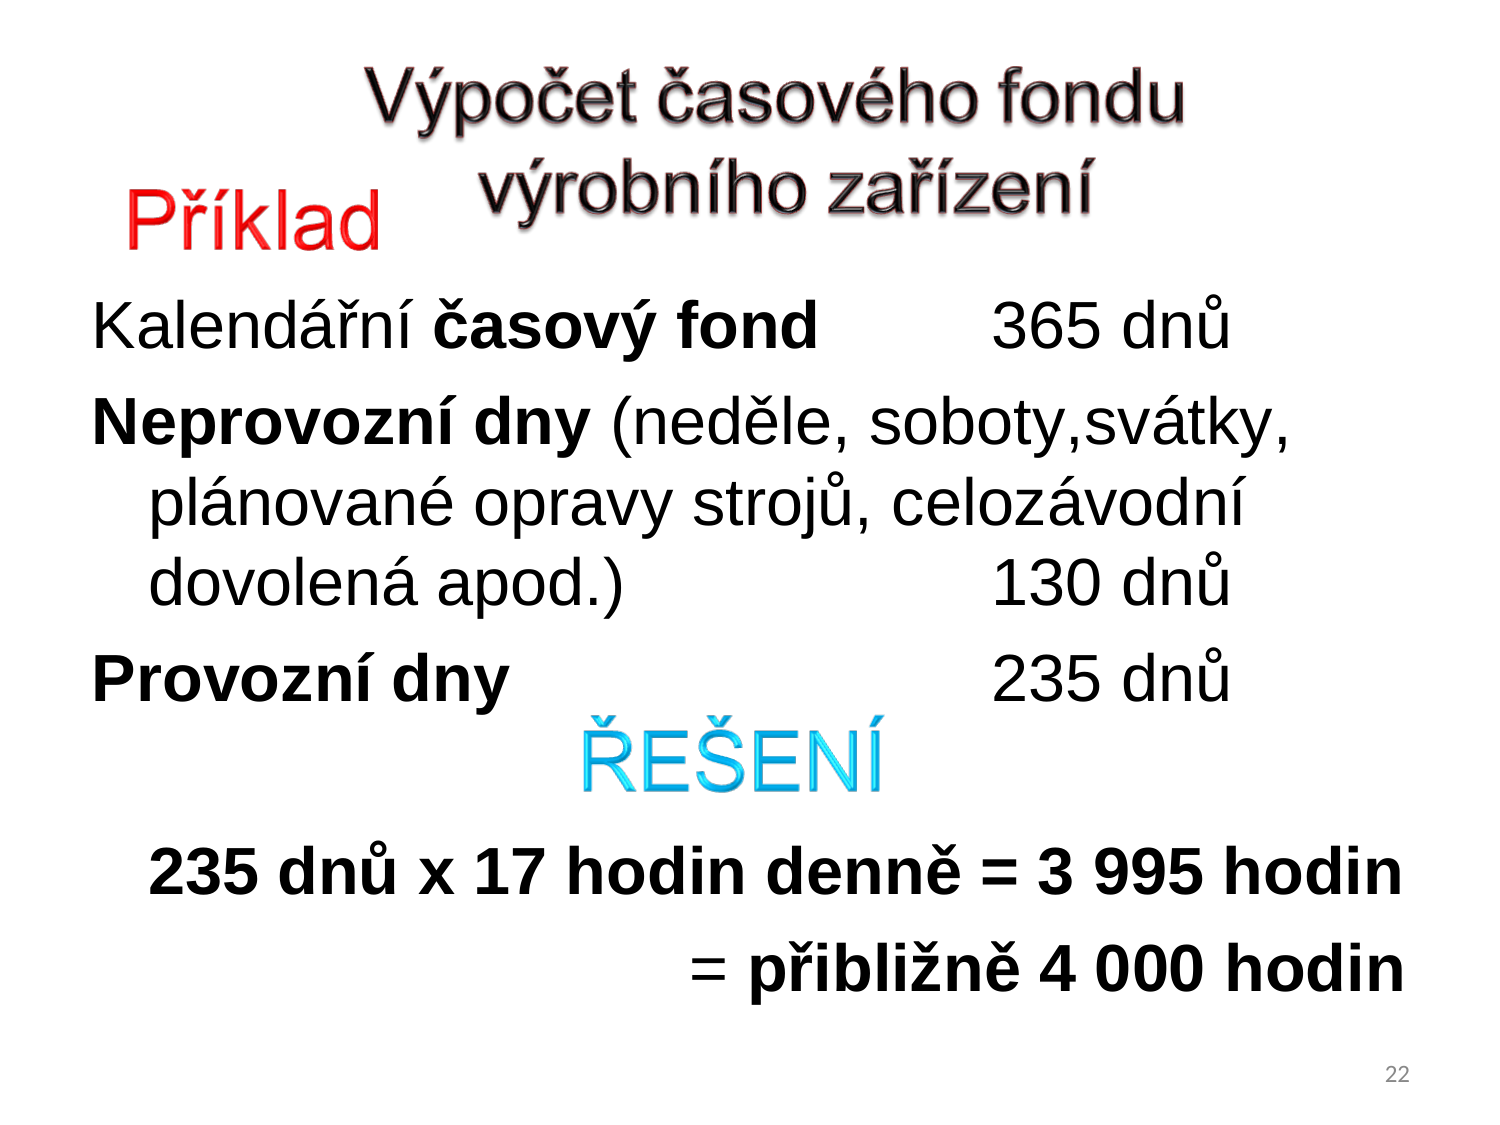

# Kalendářní časový fond		365 dnů
Neprovozní dny (neděle, soboty,svátky, plánované opravy strojů, celozávodní dovolená apod.)			130 dnů
Provozní dny				235 dnů
	235 dnů x 17 hodin denně = 3 995 hodin
				 = přibližně 4 000 hodin